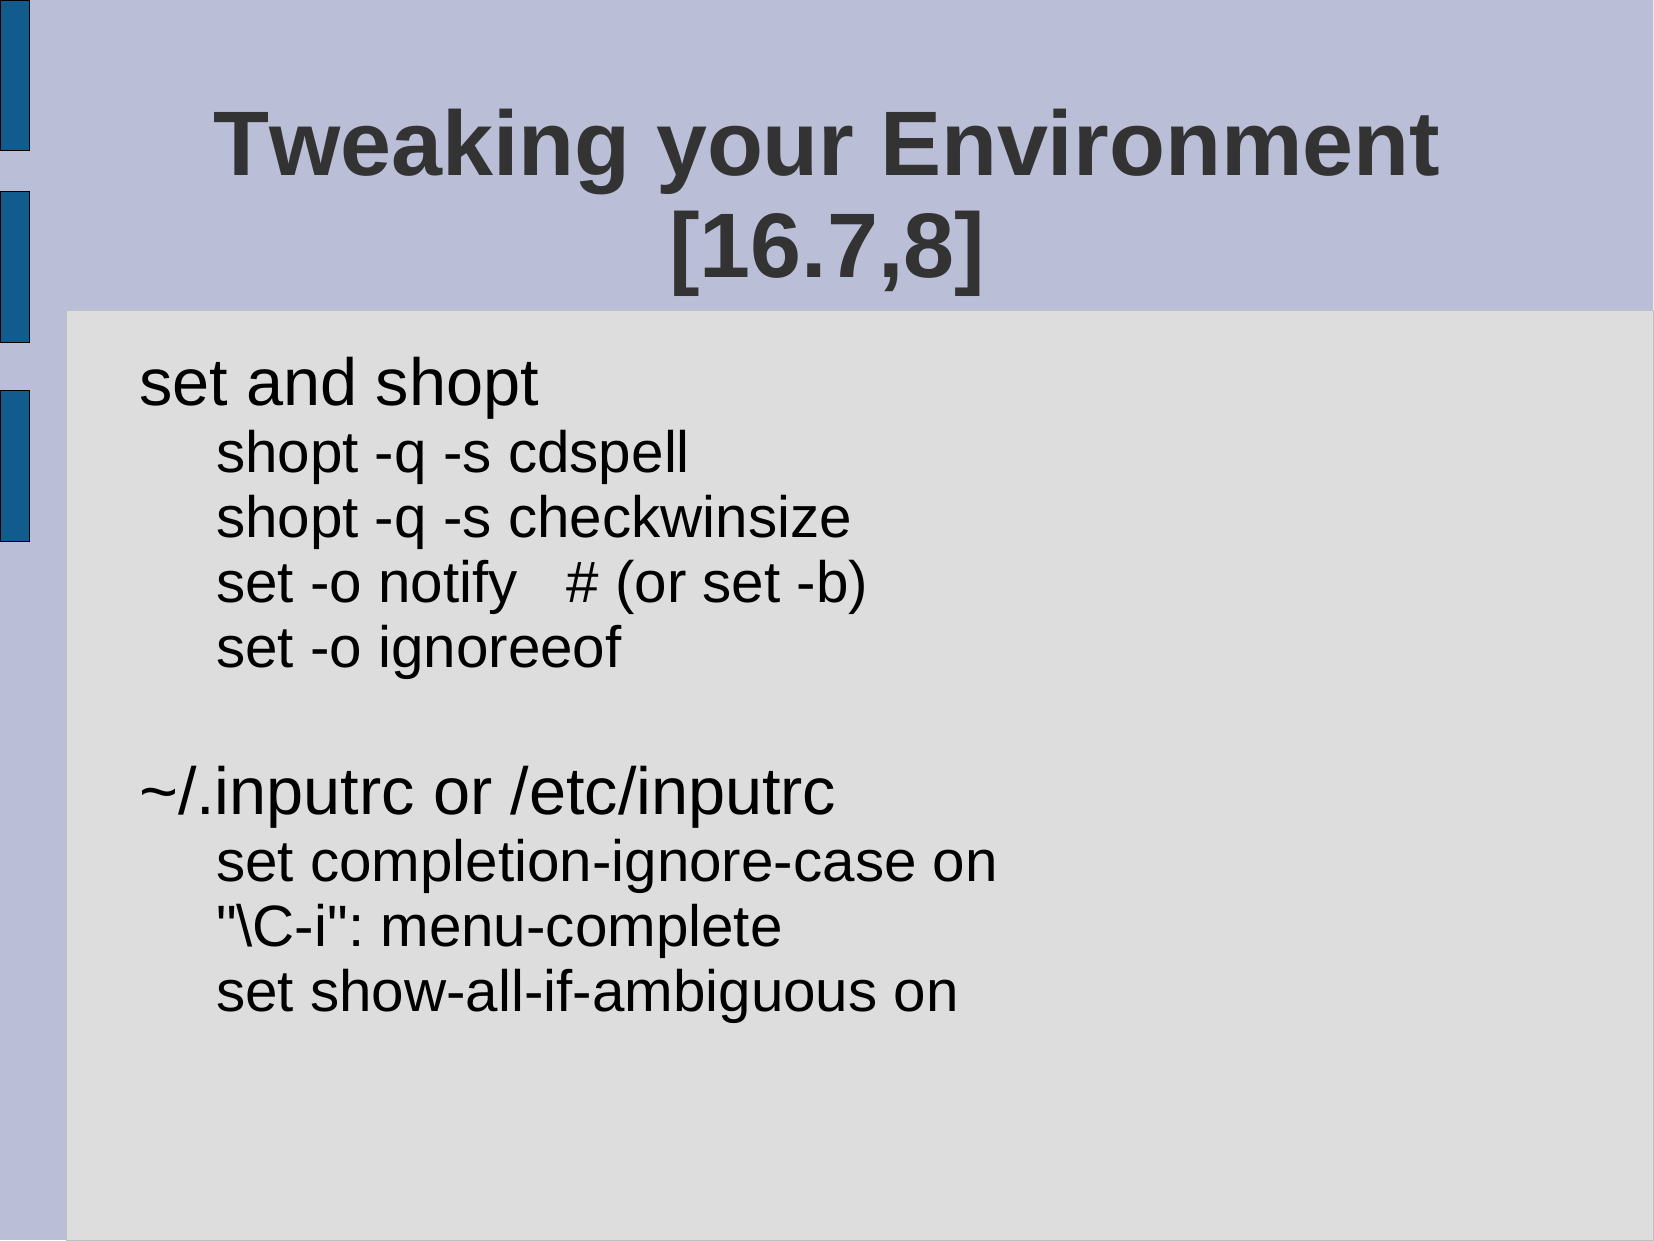

# Tweaking your Environment [16.7,8]
set and shopt
shopt -q -s cdspell
shopt -q -s checkwinsize
set -o notify # (or set -b)
set -o ignoreeof
~/.inputrc or /etc/inputrc
set completion-ignore-case on
"\C-i": menu-complete
set show-all-if-ambiguous on